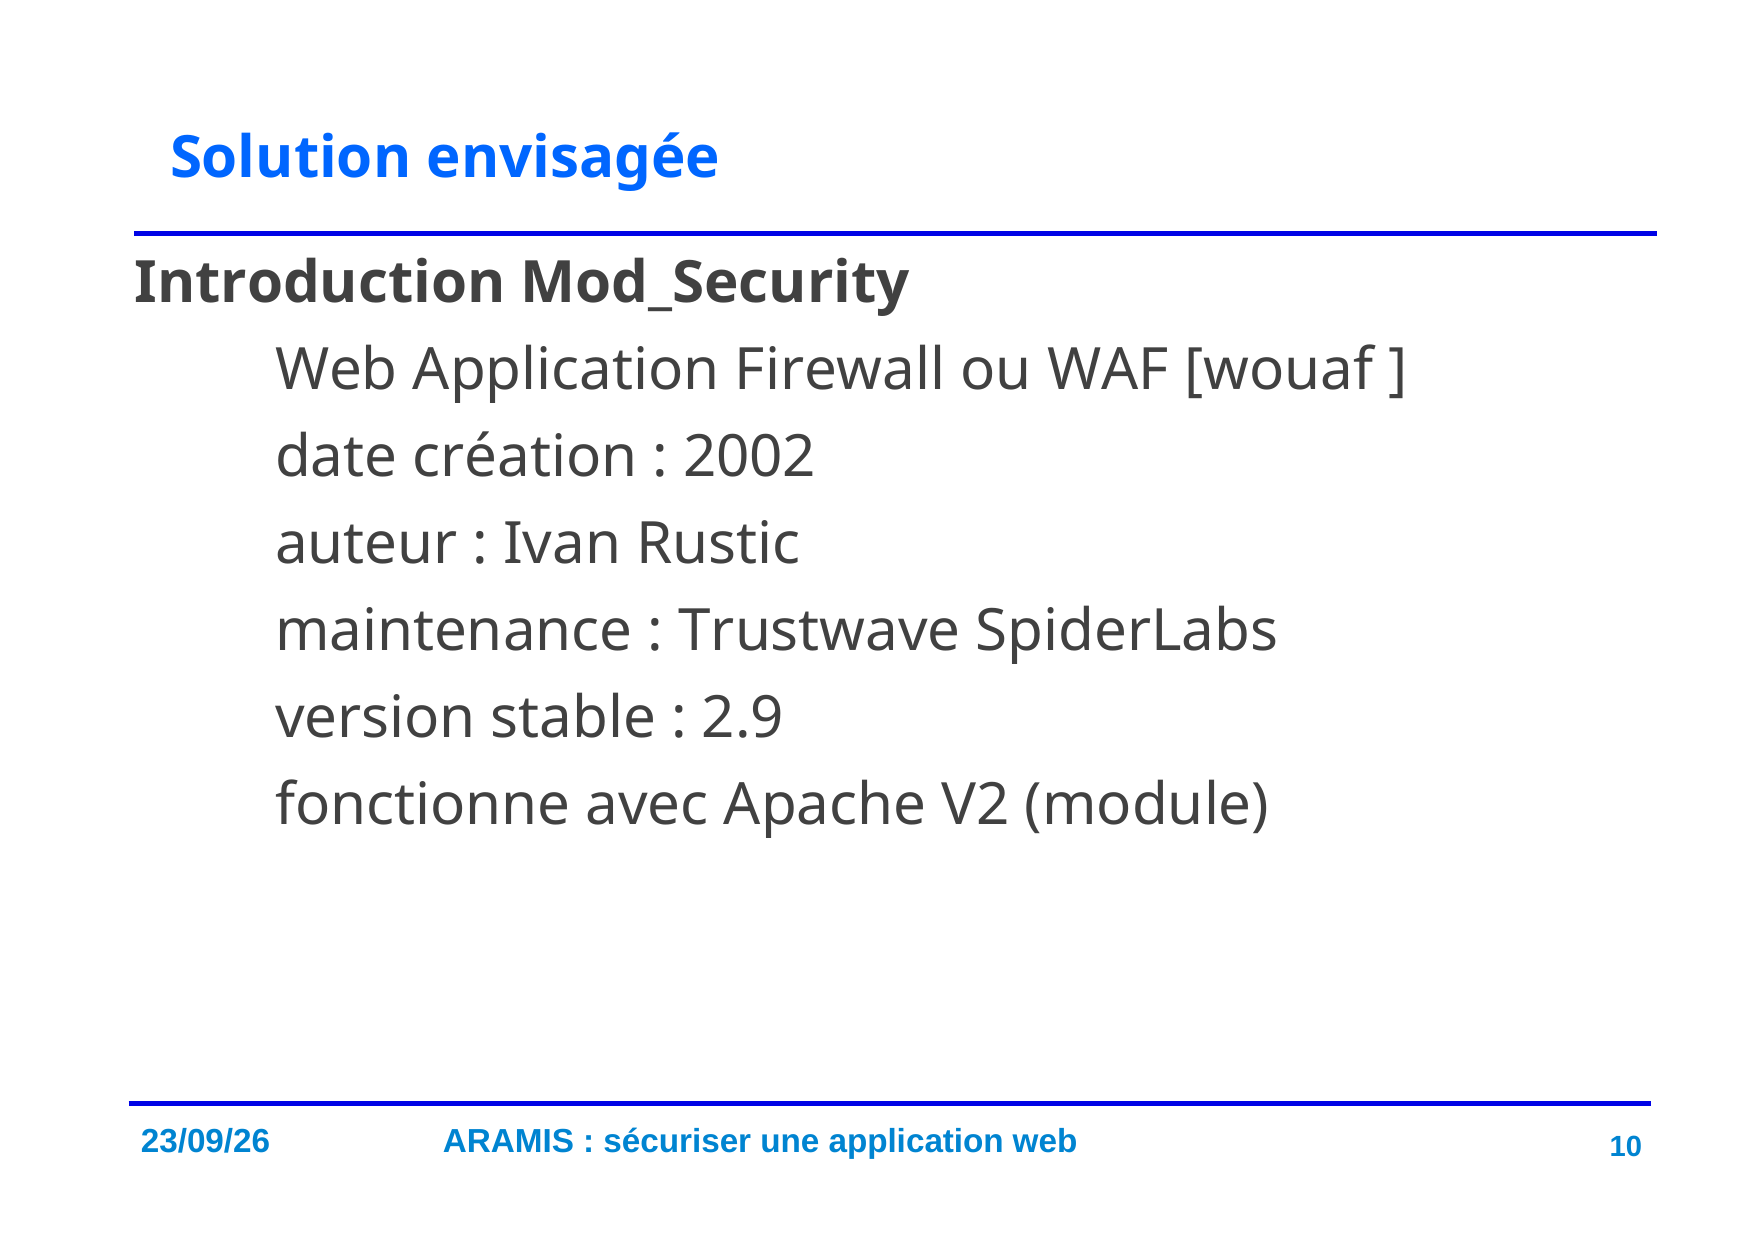

# Solution envisagée
Introduction Mod_Security
Web Application Firewall ou WAF [wouaf ]
date création : 2002
auteur : Ivan Rustic
maintenance : Trustwave SpiderLabs
version stable : 2.9
fonctionne avec Apache V2 (module)
ARAMIS : sécuriser une application web
10